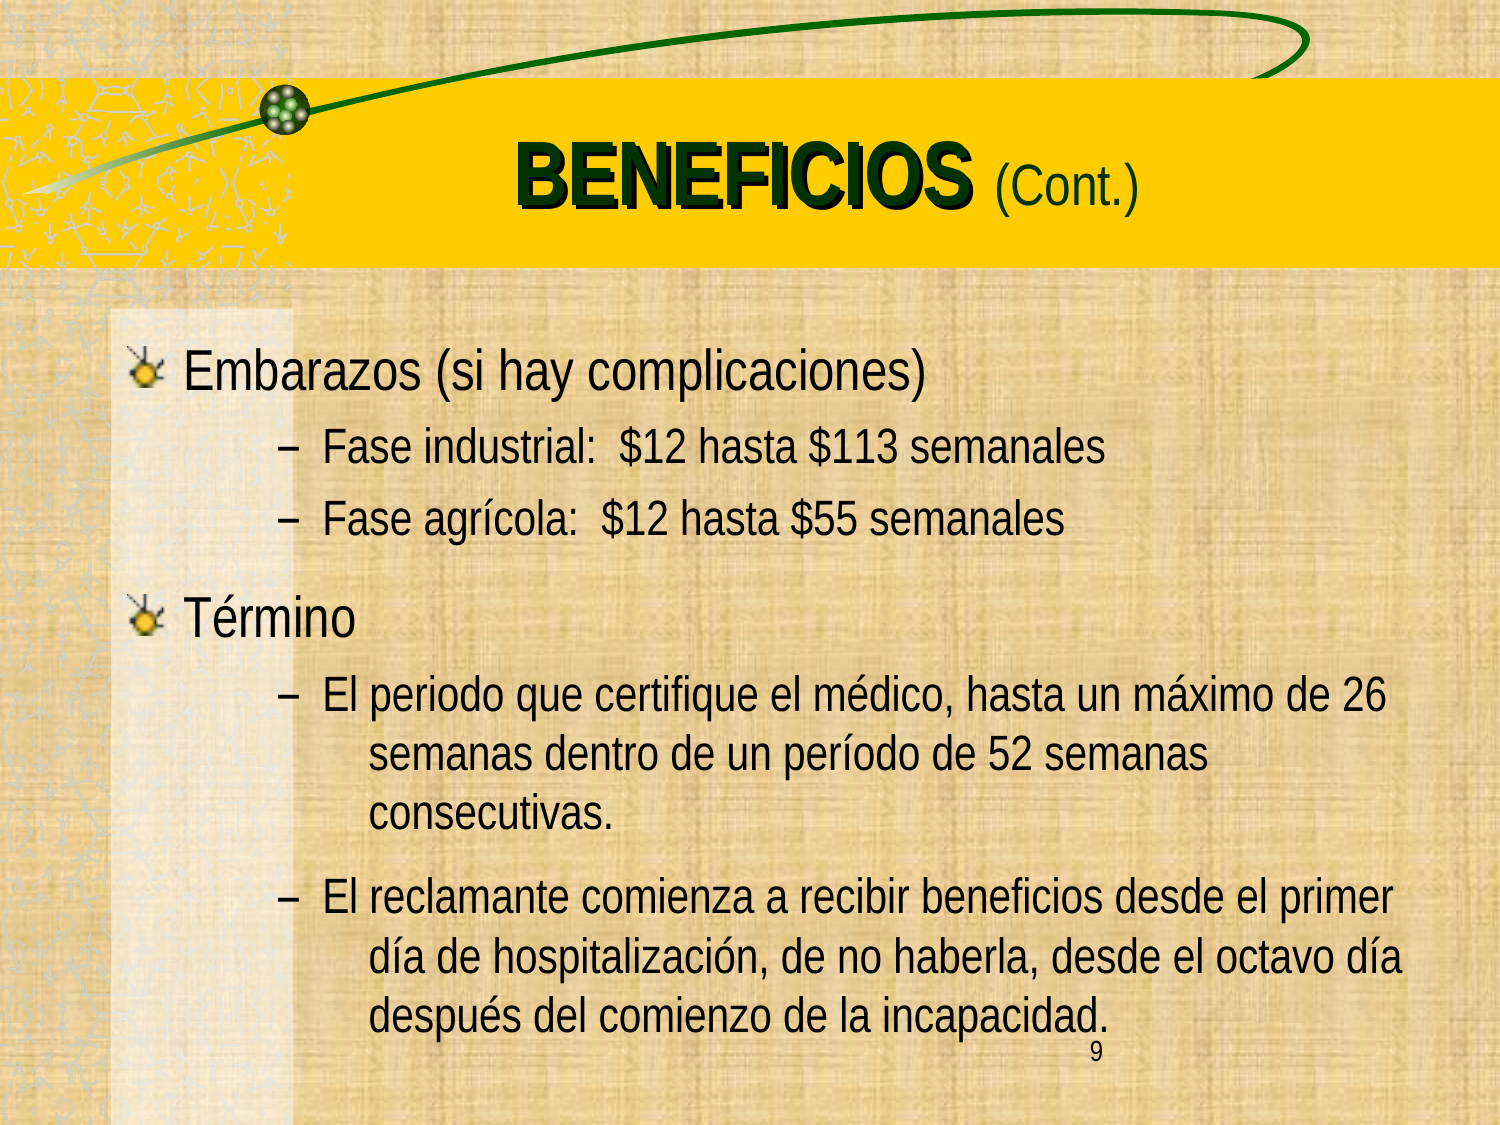

# BENEFICIOS (Cont.)
Embarazos (si hay complicaciones)
Fase industrial: $12 hasta $113 semanales
Fase agrícola: $12 hasta $55 semanales
Término
El periodo que certifique el médico, hasta un máximo de 26 semanas dentro de un período de 52 semanas consecutivas.
El reclamante comienza a recibir beneficios desde el primer día de hospitalización, de no haberla, desde el octavo día después del comienzo de la incapacidad.